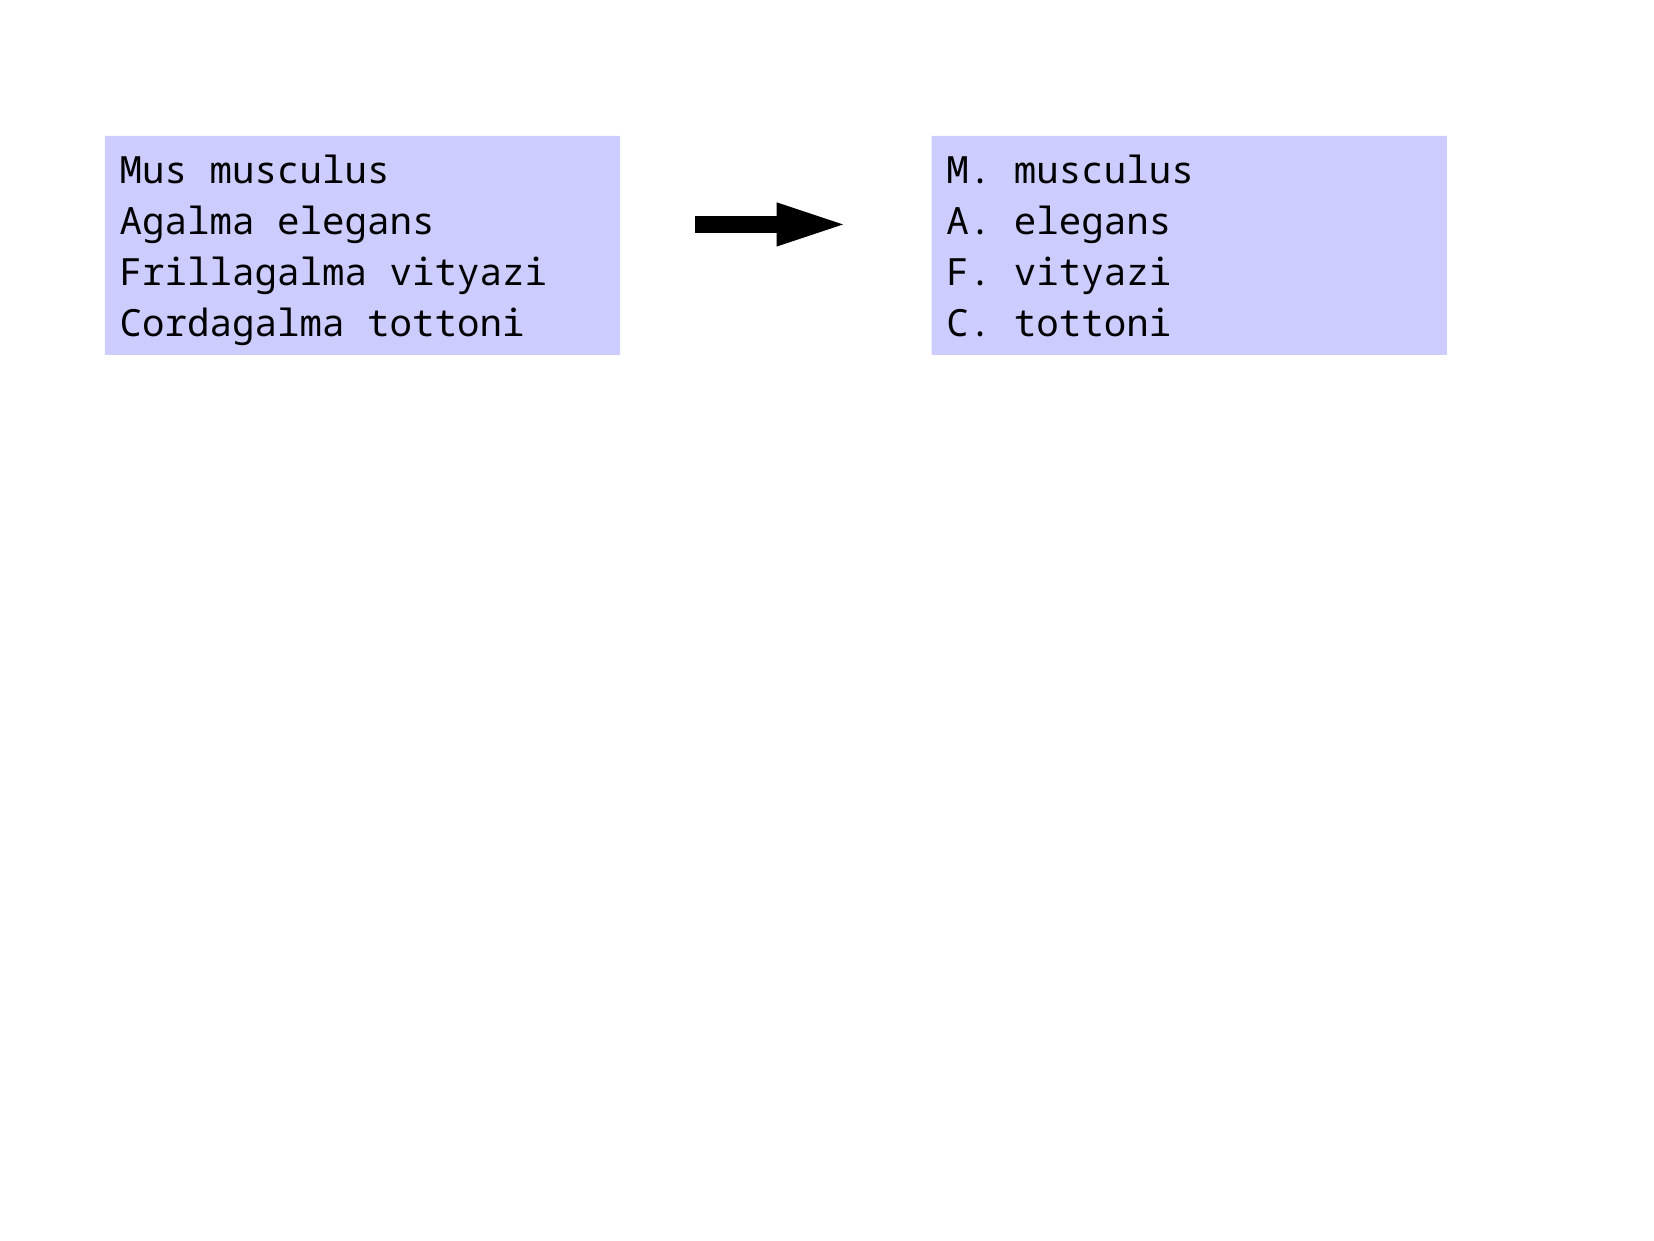

Mus musculus
Agalma elegans
Frillagalma vityazi
Cordagalma tottoni
M. musculus
A. elegans
F. vityazi
C. tottoni